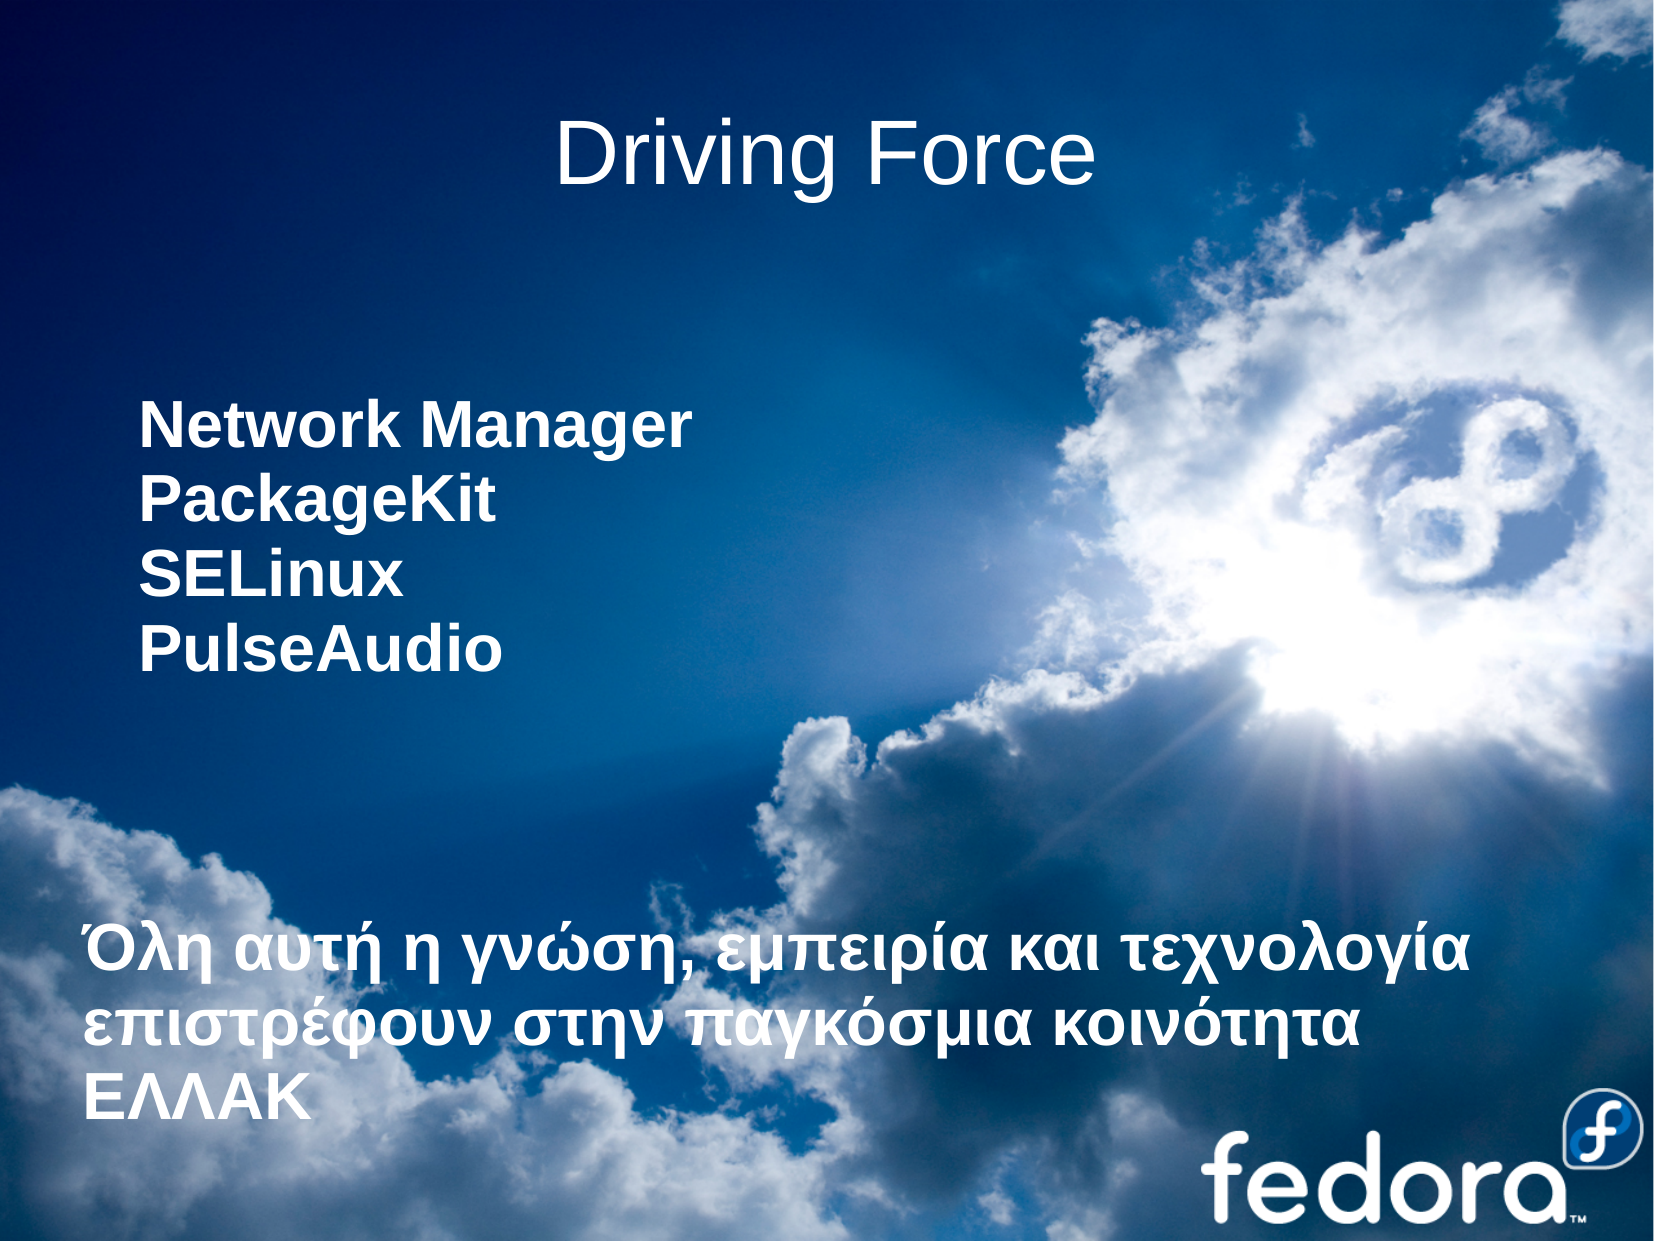

Driving Force
# Network Manager
 PackageKit
 SELinux
 PulseAudio
Όλη αυτή η γνώση, εμπειρία και τεχνολογία επιστρέφουν στην παγκόσμια κοινότητα ΕΛΛΑΚ